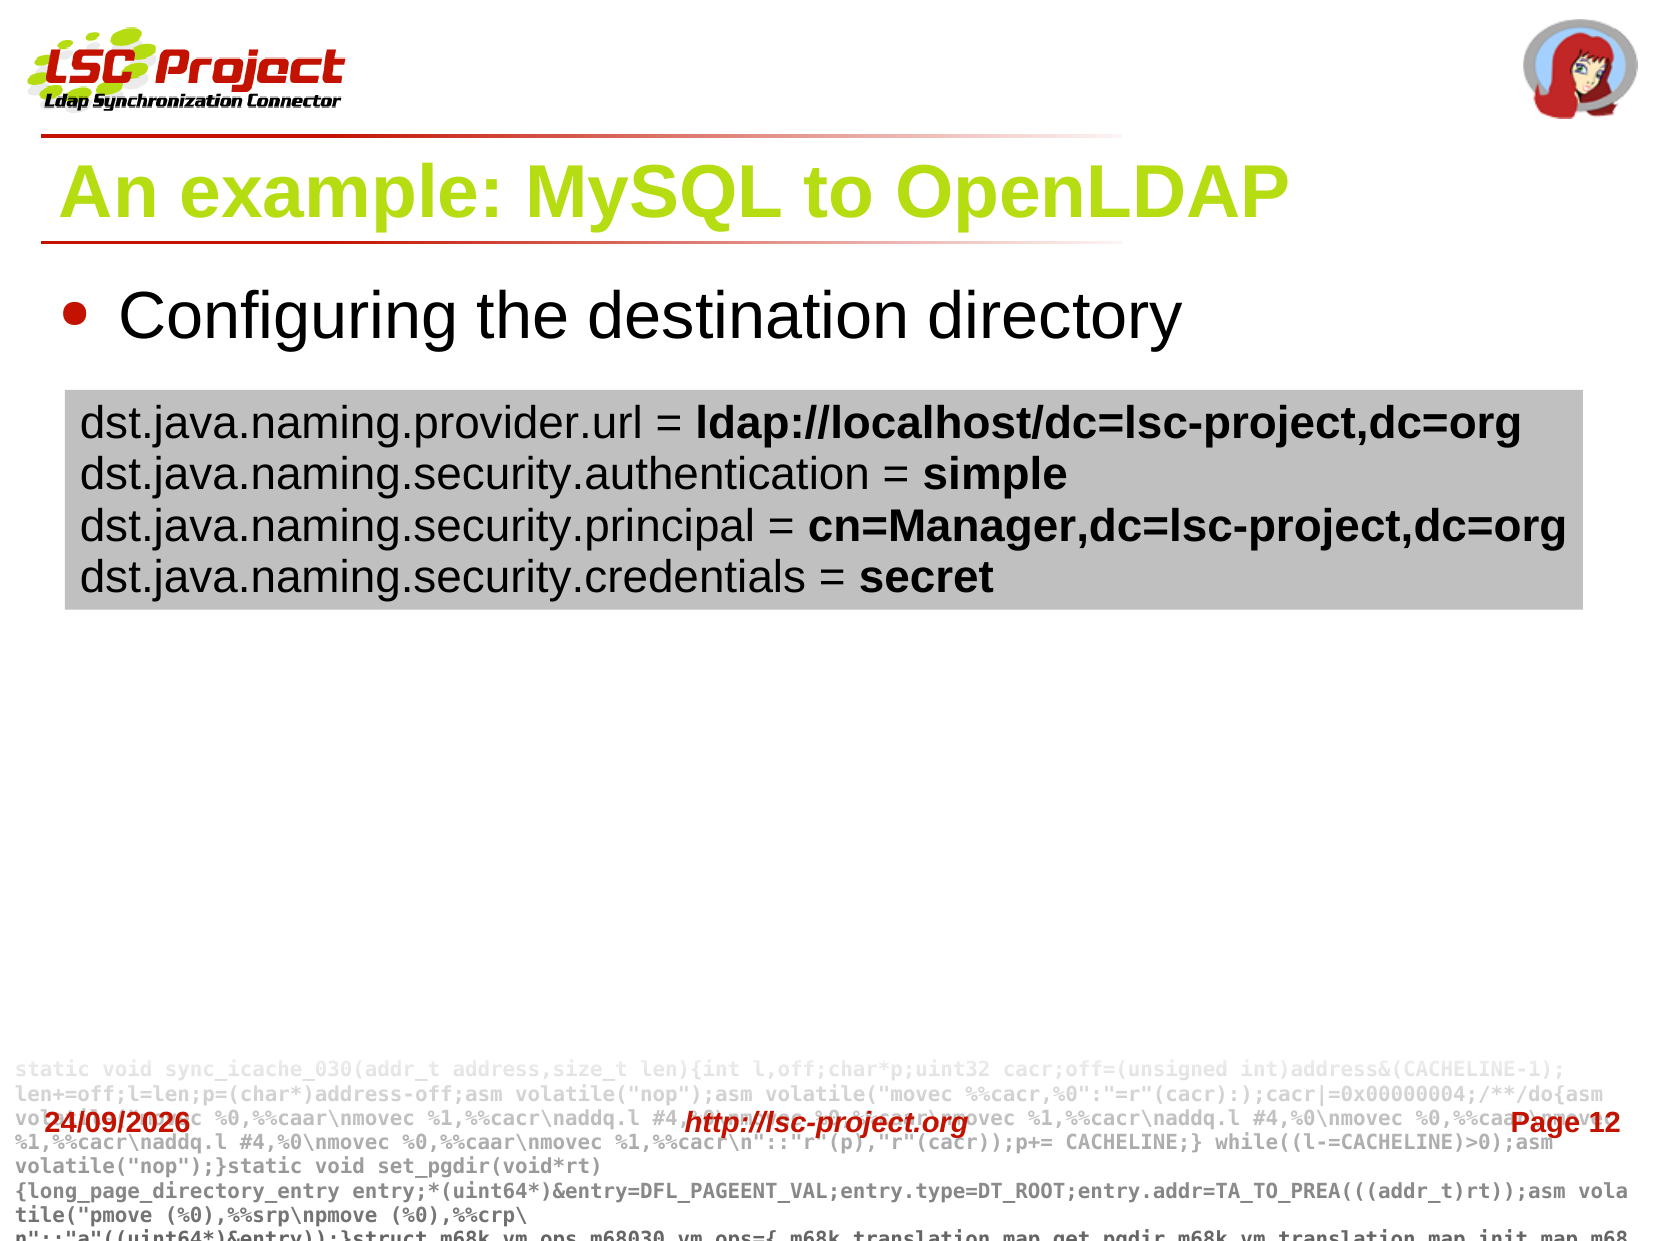

# An example: MySQL to OpenLDAP
Configuring the destination directory
dst.java.naming.provider.url = ldap://localhost/dc=lsc-project,dc=org
dst.java.naming.security.authentication = simple
dst.java.naming.security.principal = cn=Manager,dc=lsc-project,dc=org
dst.java.naming.security.credentials = secret